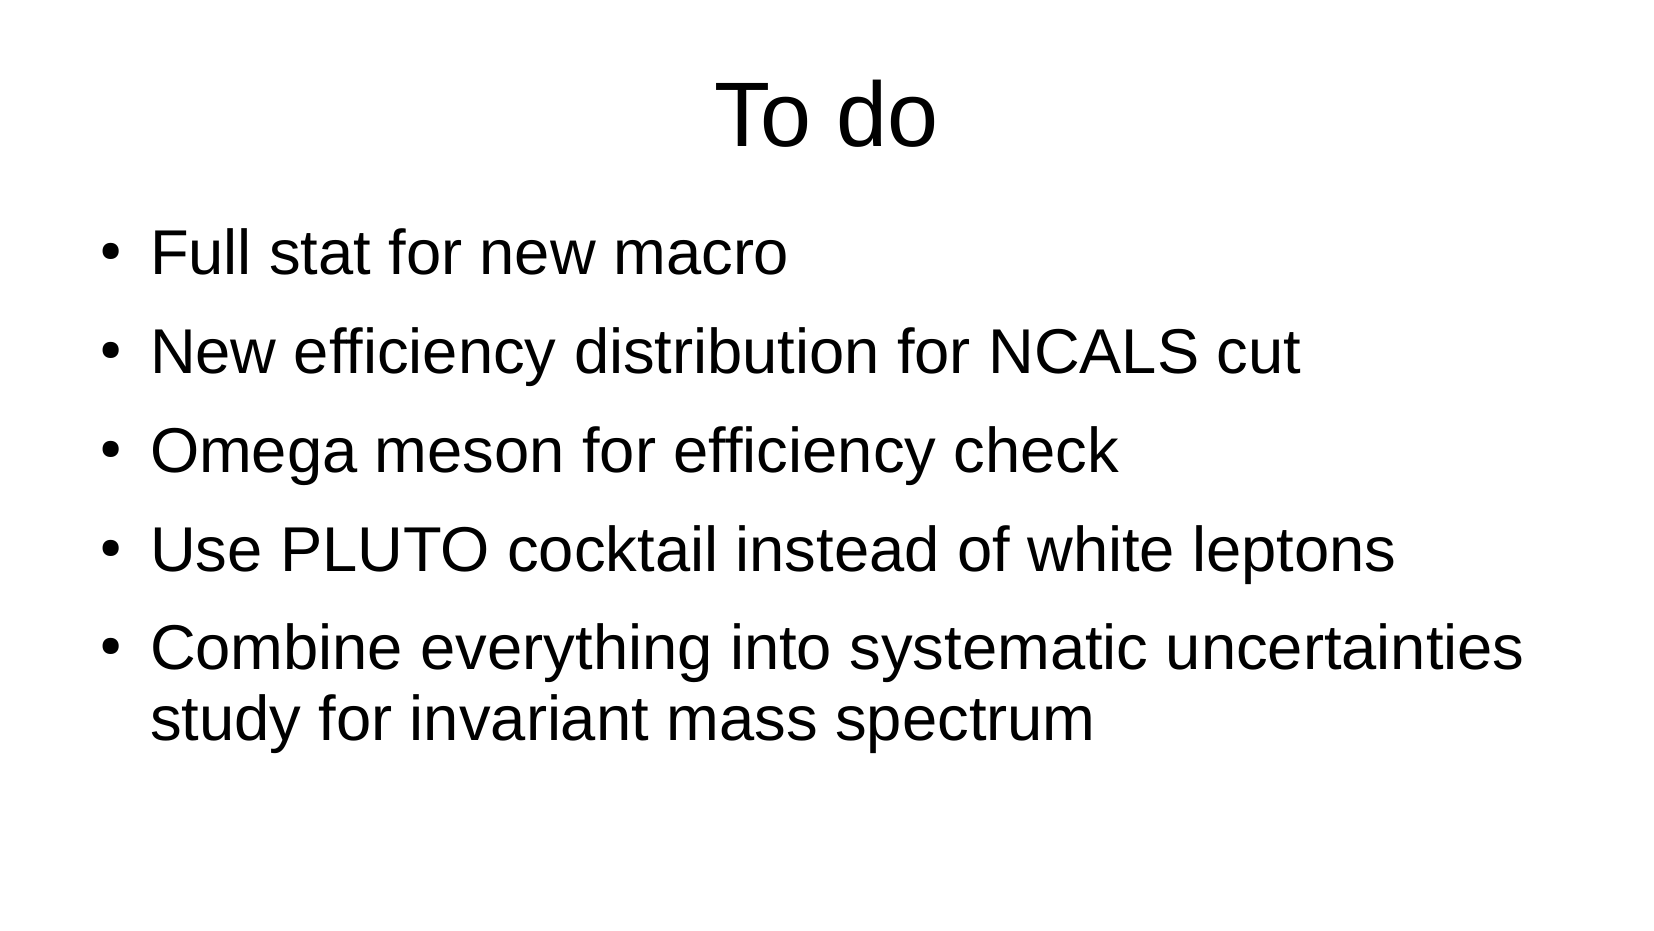

# To do
Full stat for new macro
New efficiency distribution for NCALS cut
Omega meson for efficiency check
Use PLUTO cocktail instead of white leptons
Combine everything into systematic uncertainties study for invariant mass spectrum